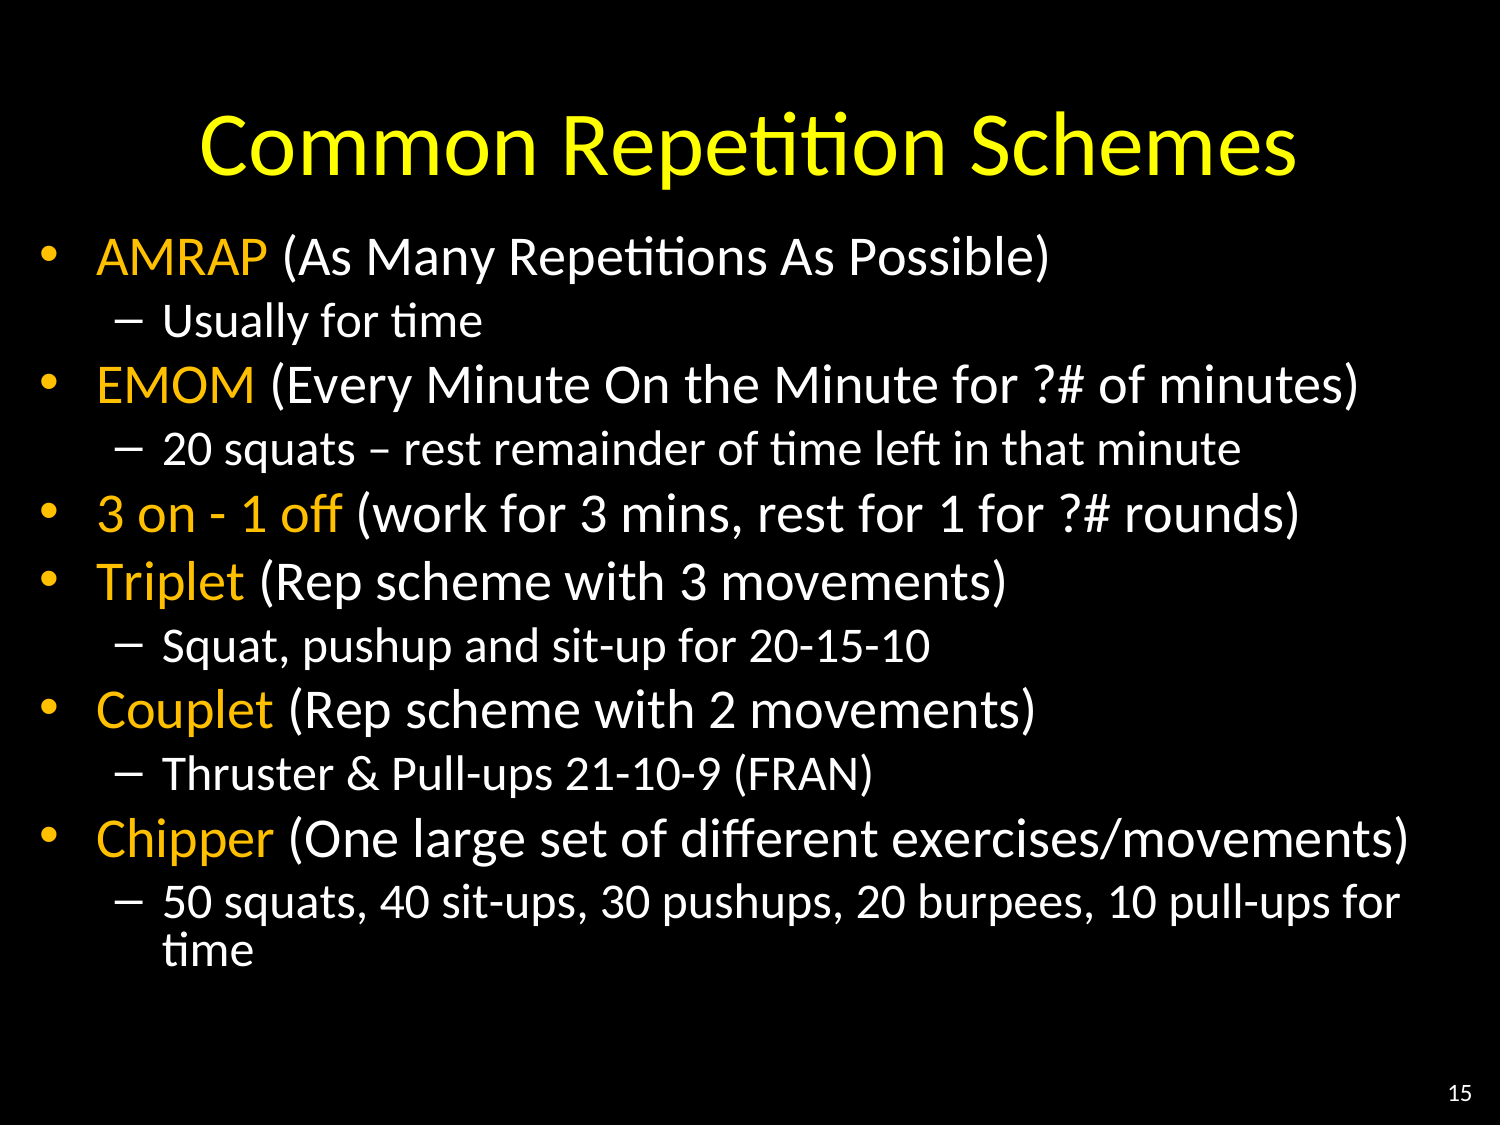

# Common Repetition Schemes
AMRAP (As Many Repetitions As Possible)
Usually for time
EMOM (Every Minute On the Minute for ?# of minutes)
20 squats – rest remainder of time left in that minute
3 on - 1 off (work for 3 mins, rest for 1 for ?# rounds)
Triplet (Rep scheme with 3 movements)
Squat, pushup and sit-up for 20-15-10
Couplet (Rep scheme with 2 movements)
Thruster & Pull-ups 21-10-9 (FRAN)
Chipper (One large set of different exercises/movements)
50 squats, 40 sit-ups, 30 pushups, 20 burpees, 10 pull-ups for time